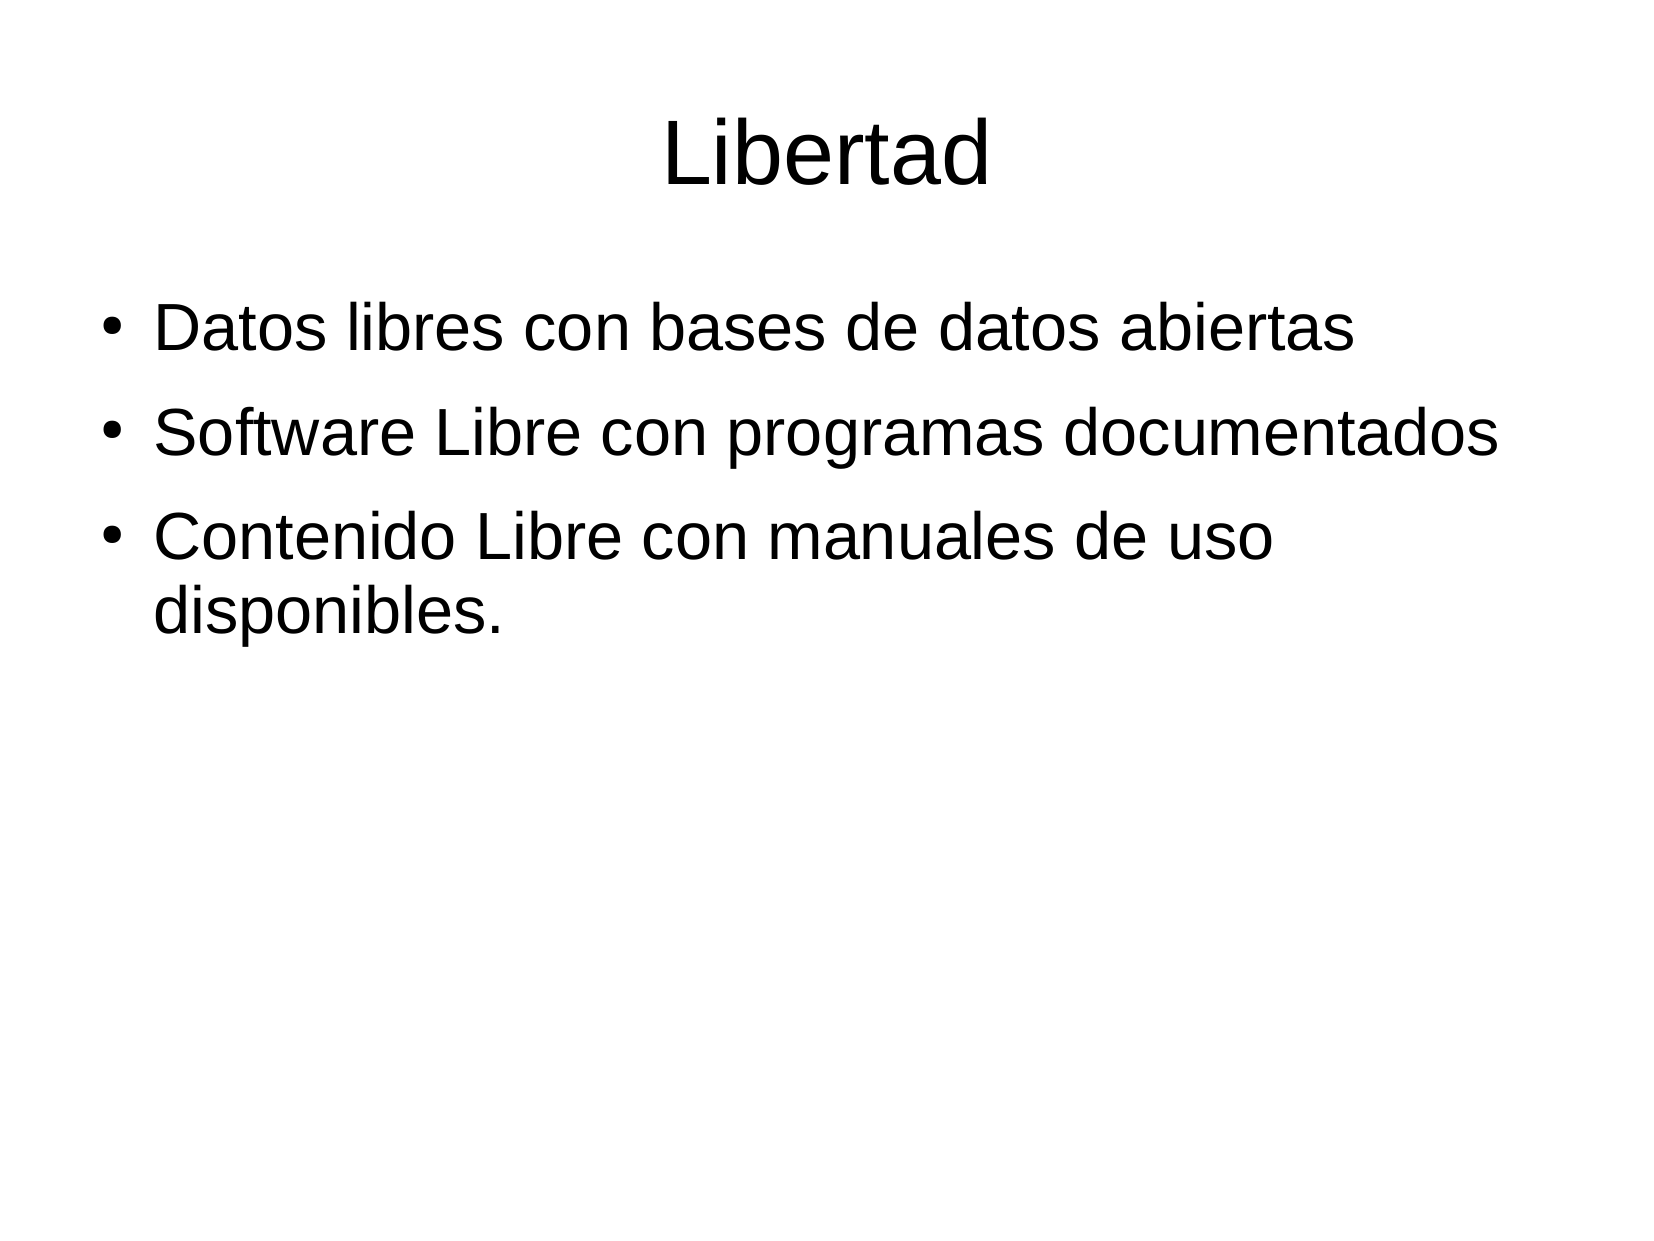

# Libertad
Datos libres con bases de datos abiertas
Software Libre con programas documentados
Contenido Libre con manuales de uso disponibles.